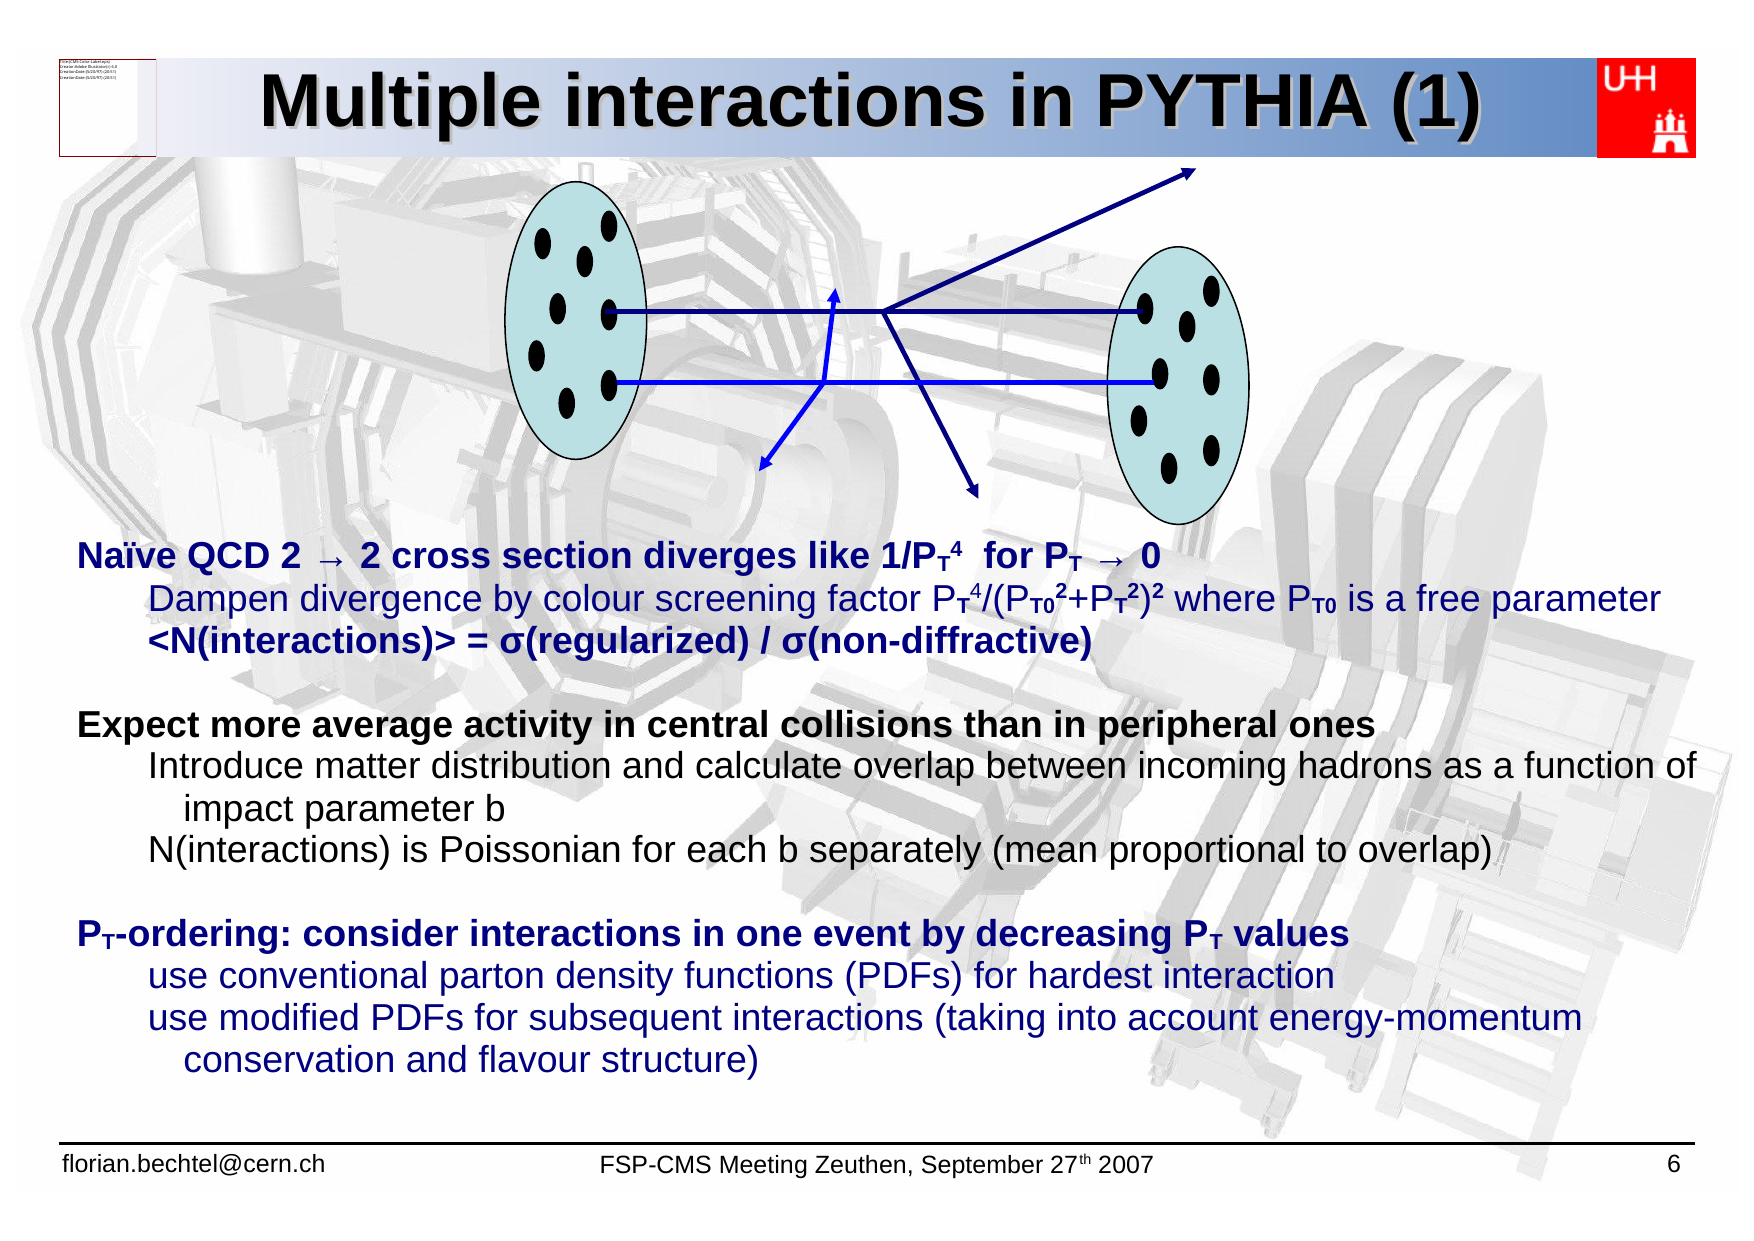

Multiple interactions in PYTHIA (1)
Naïve QCD 2 → 2 cross section diverges like 1/PT4 for PT → 0
Dampen divergence by colour screening factor PT4/(PT02+PT2)2 where PT0 is a free parameter
<N(interactions)> = σ(regularized) / σ(non-diffractive)
Expect more average activity in central collisions than in peripheral ones
Introduce matter distribution and calculate overlap between incoming hadrons as a function of impact parameter b
N(interactions) is Poissonian for each b separately (mean proportional to overlap)
PT-ordering: consider interactions in one event by decreasing PT values
use conventional parton density functions (PDFs) for hardest interaction
use modified PDFs for subsequent interactions (taking into account energy-momentum conservation and flavour structure)
florian.bechtel@cern.ch
FSP-CMS Meeting Zeuthen, September 27th 2007